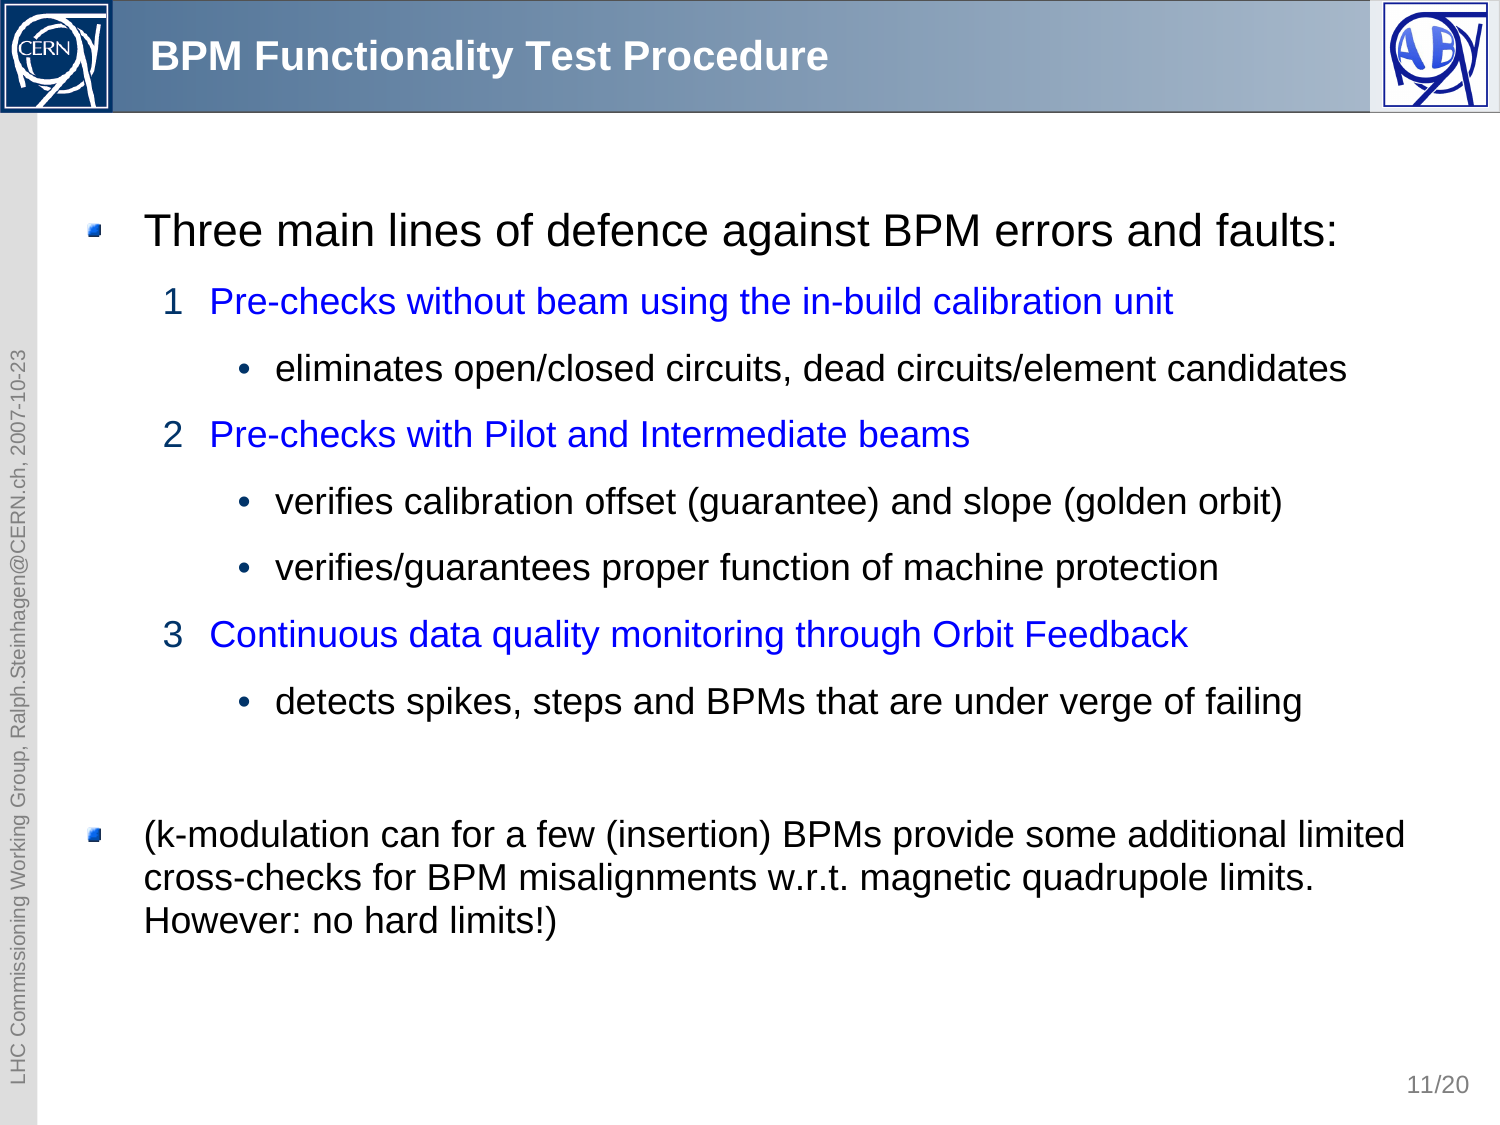

# BPM Functionality Test Procedure
Three main lines of defence against BPM errors and faults:
Pre-checks without beam using the in-build calibration unit
eliminates open/closed circuits, dead circuits/element candidates
Pre-checks with Pilot and Intermediate beams
verifies calibration offset (guarantee) and slope (golden orbit)
verifies/guarantees proper function of machine protection
Continuous data quality monitoring through Orbit Feedback
detects spikes, steps and BPMs that are under verge of failing
(k-modulation can for a few (insertion) BPMs provide some additional limited cross-checks for BPM misalignments w.r.t. magnetic quadrupole limits. However: no hard limits!)